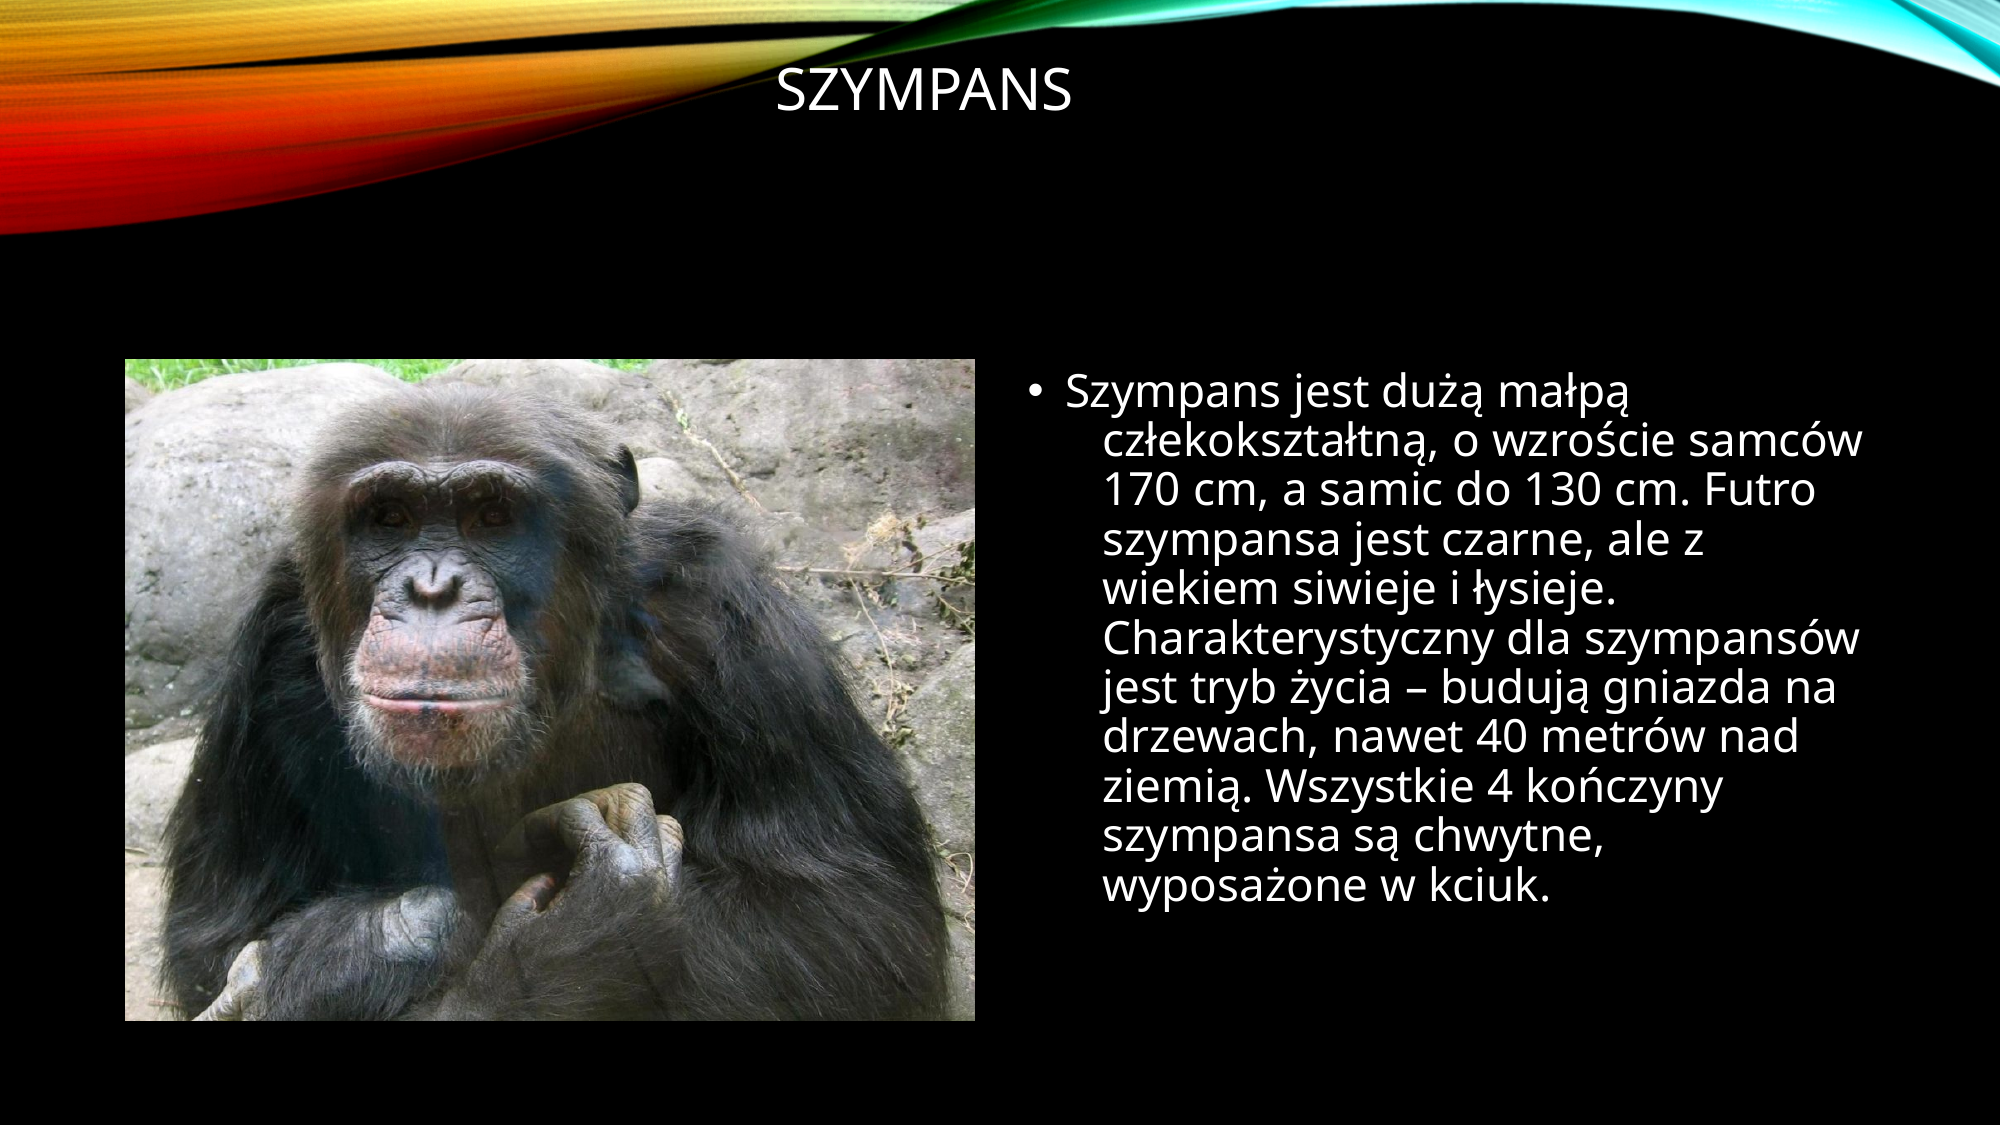

# Szympans
Szympans jest dużą małpą człekokształtną, o wzroście samców 170 cm, a samic do 130 cm. Futro szympansa jest czarne, ale z wiekiem siwieje i łysieje. Charakterystyczny dla szympansów jest tryb życia – budują gniazda na drzewach, nawet 40 metrów nad ziemią. Wszystkie 4 kończyny szympansa są chwytne, wyposażone w kciuk.